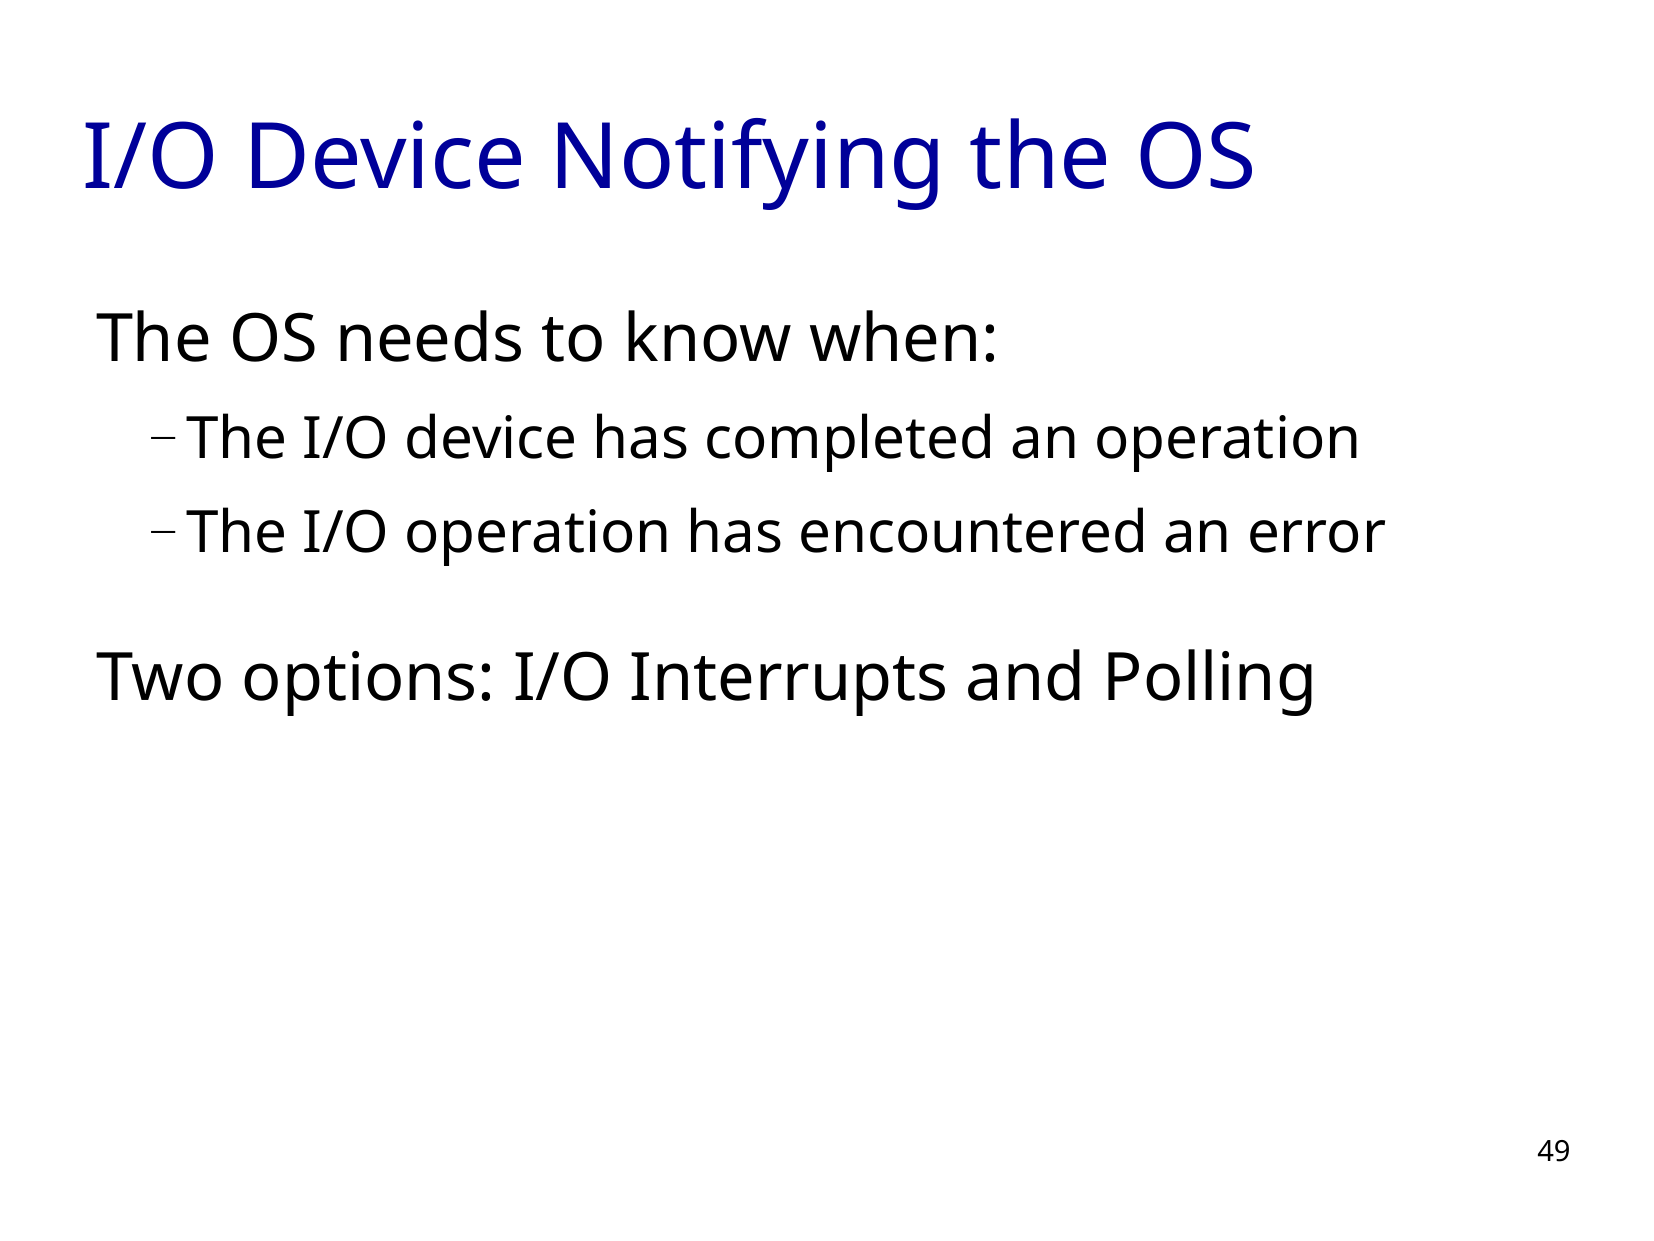

# I/O Device Notifying the OS
The OS needs to know when:
The I/O device has completed an operation
The I/O operation has encountered an error
Two options: I/O Interrupts and Polling
49